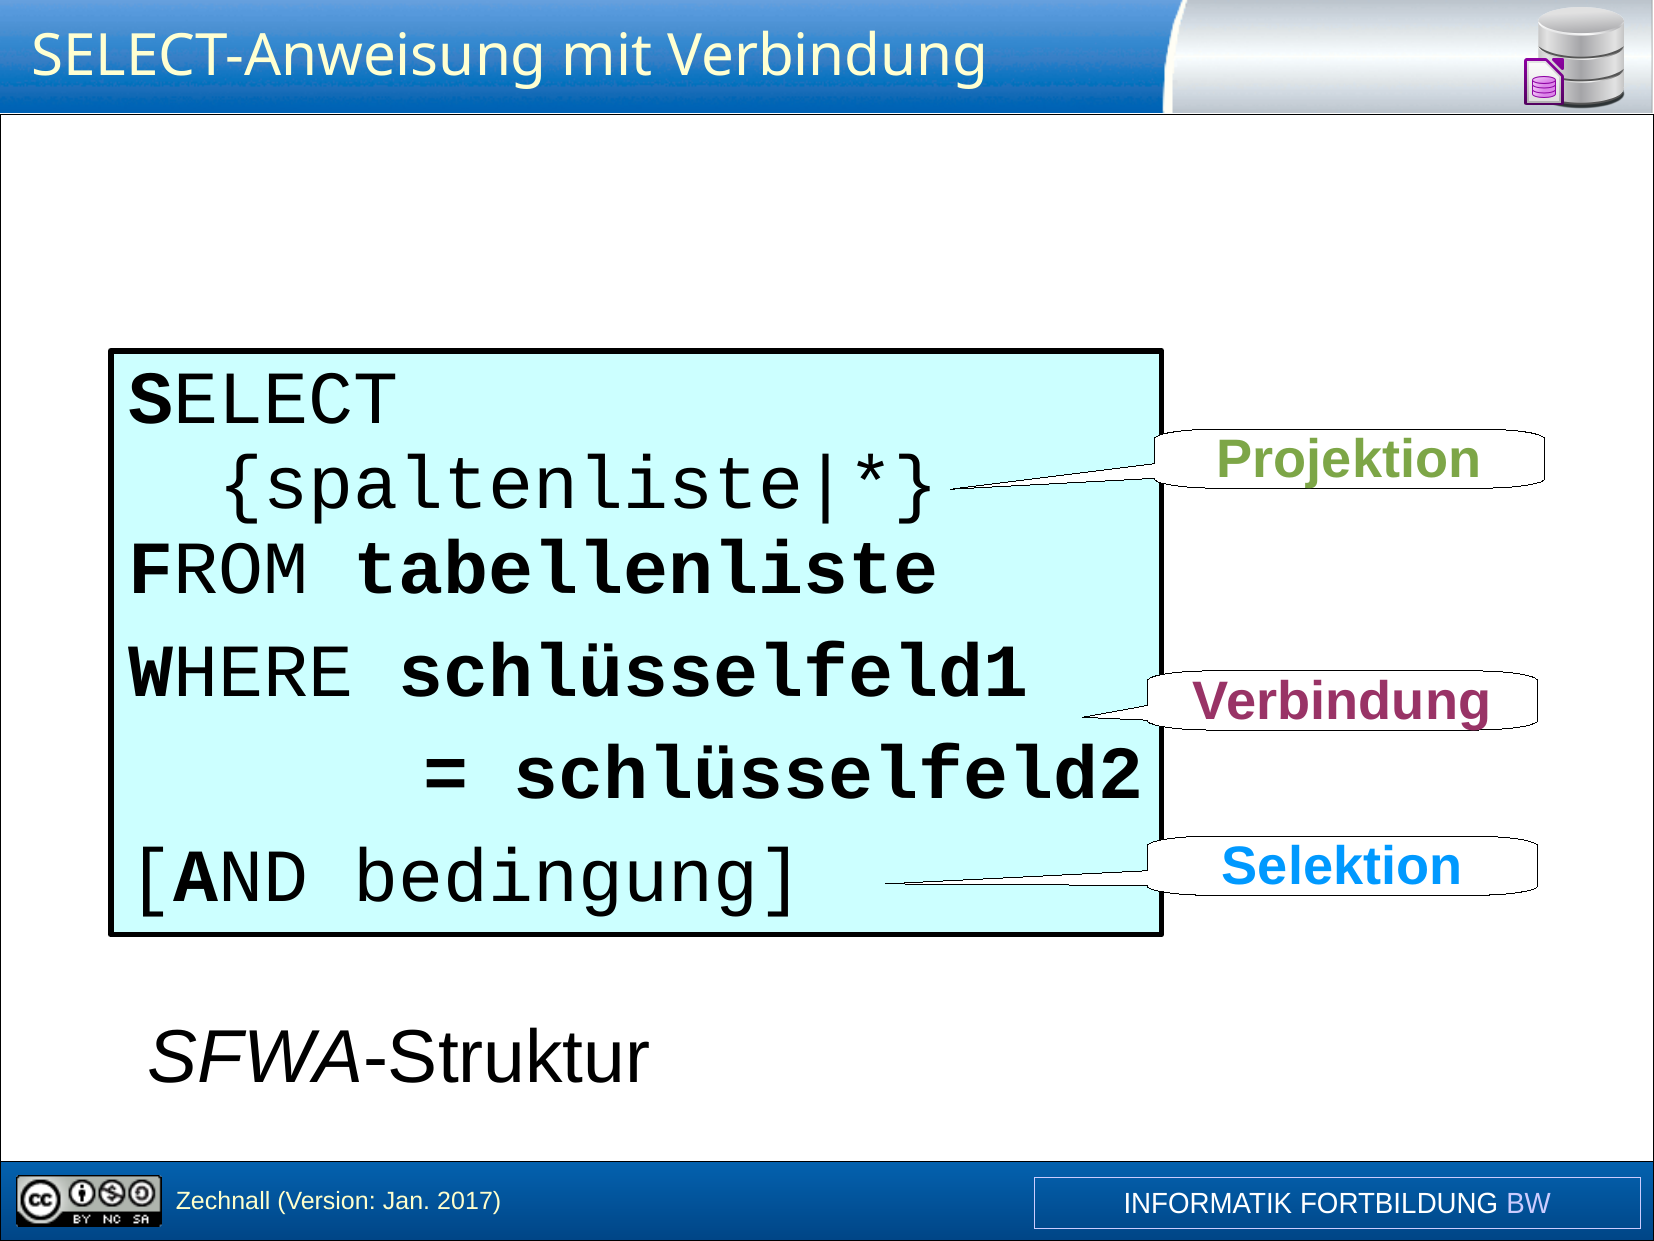

# SELECT-Anweisung mit Verbindung
SELECT
 {spaltenliste|*}
FROM tabellenliste
WHERE schlüsselfeld1
				= schlüsselfeld2
[AND bedingung]
Projektion
Verbindung
Selektion
SFWA-Struktur